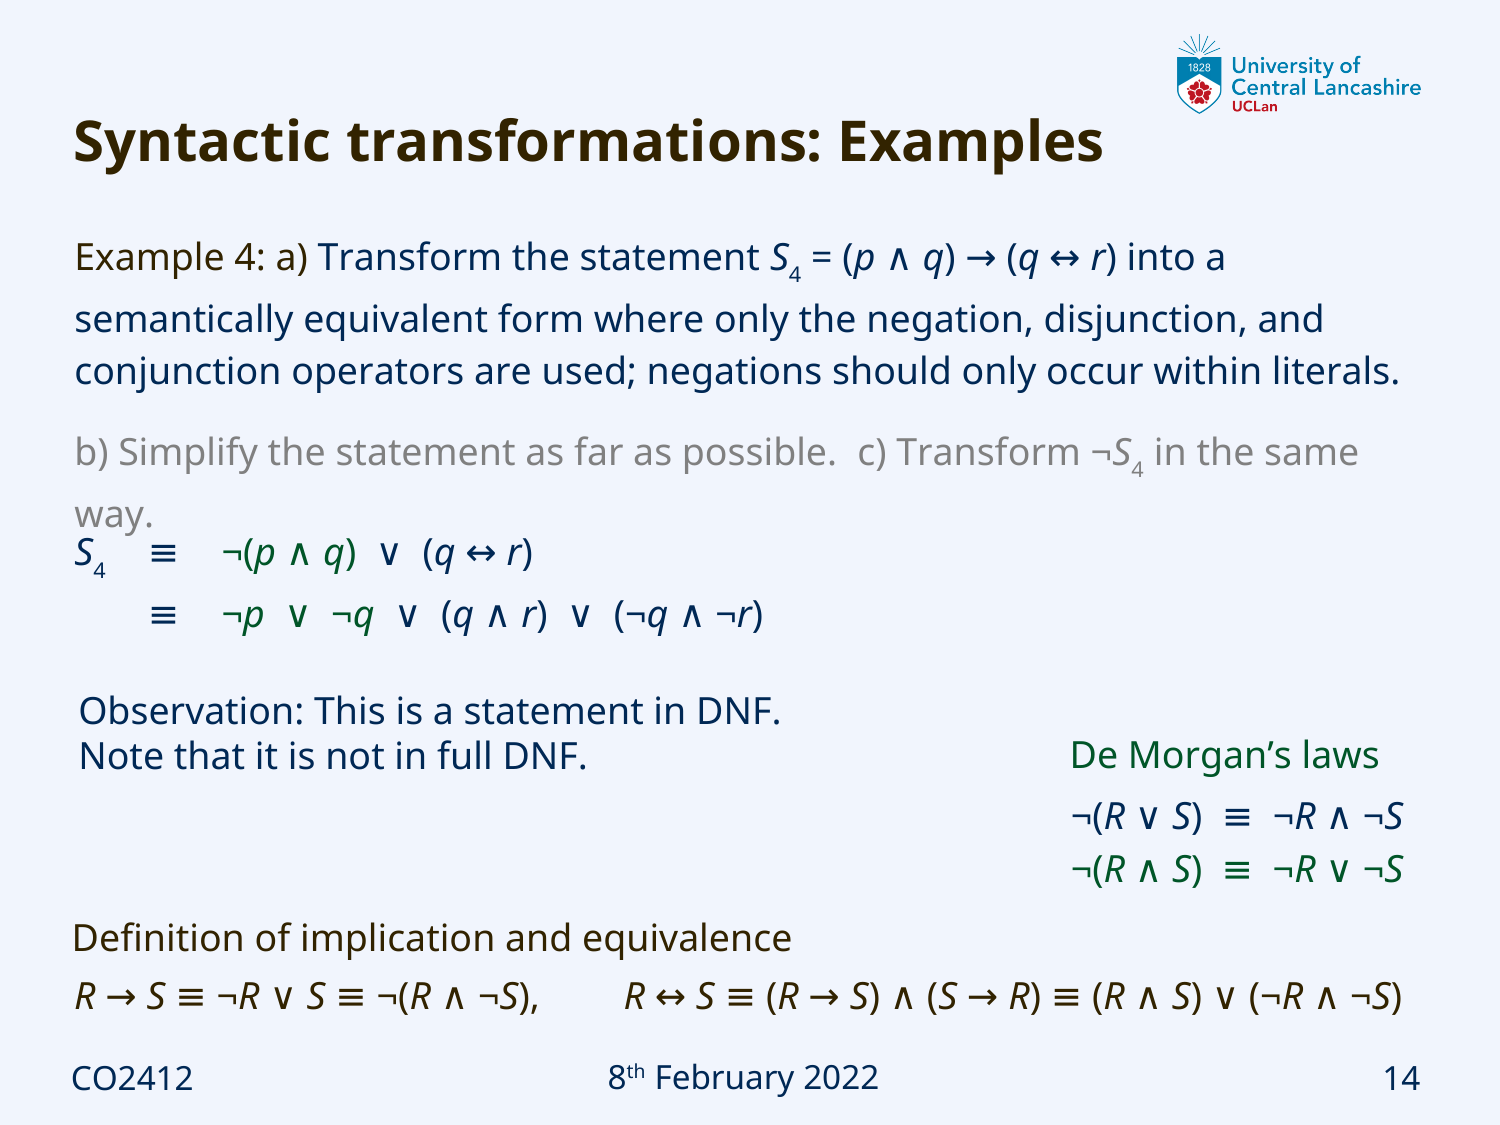

# Syntactic transformations: Examples
Example 4: a) Transform the statement S4 = (p ∧ q) → (q ↔ r) into a semantically equivalent form where only the negation, disjunction, and conjunction operators are used; negations should only occur within literals.
b) Simplify the statement as far as possible. c) Transform ¬S4 in the same way.
S4	≡	¬(p ∧ q) ∨ (q ↔ r)
	≡	¬p ∨ ¬q ∨ (q ∧ r) ∨ (¬q ∧ ¬r)
Observation: This is a statement in DNF.
Note that it is not in full DNF.
De Morgan’s laws
¬(R ∨ S) ≡ ¬R ∧ ¬S
¬(R ∧ S) ≡ ¬R ∨ ¬S
Definition of implication and equivalence
R → S ≡ ¬R ∨ S ≡ ¬(R ∧ ¬S),
R ↔ S ≡ (R → S) ∧ (S → R) ≡ (R ∧ S) ∨ (¬R ∧ ¬S)